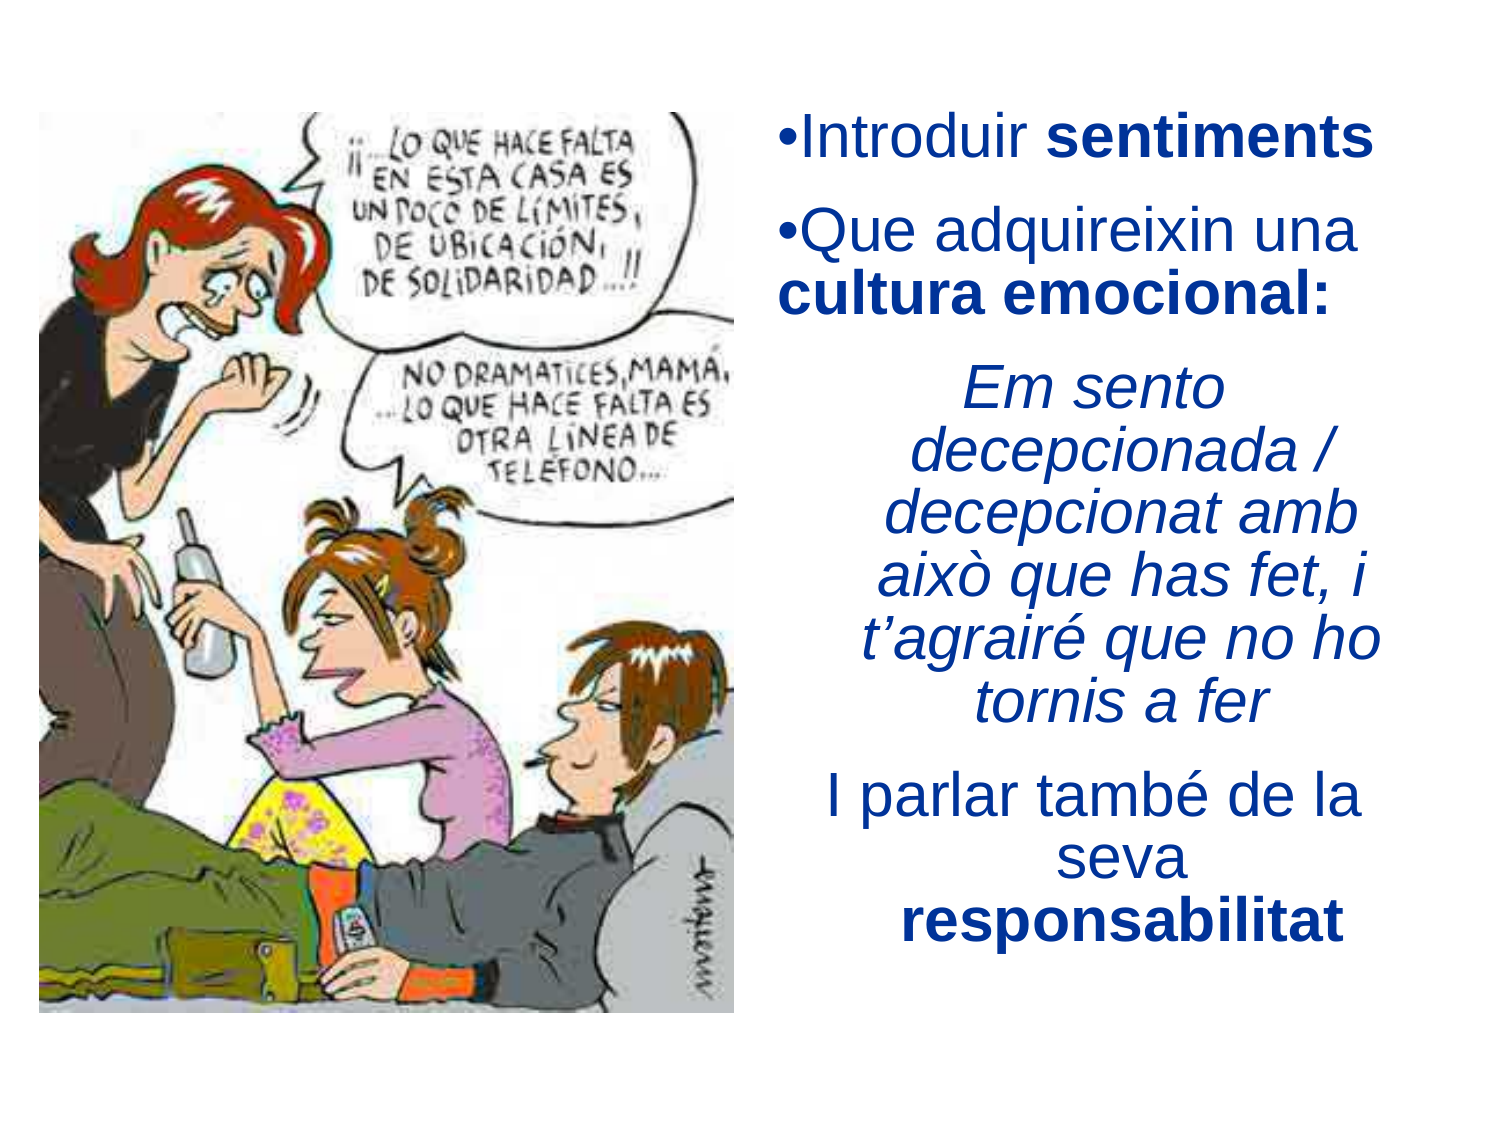

# Introduir sentiments
Que adquireixin una cultura emocional:
Em sento decepcionada / decepcionat amb això que has fet, i t’agrairé que no ho tornis a fer
I parlar també de la seva responsabilitat